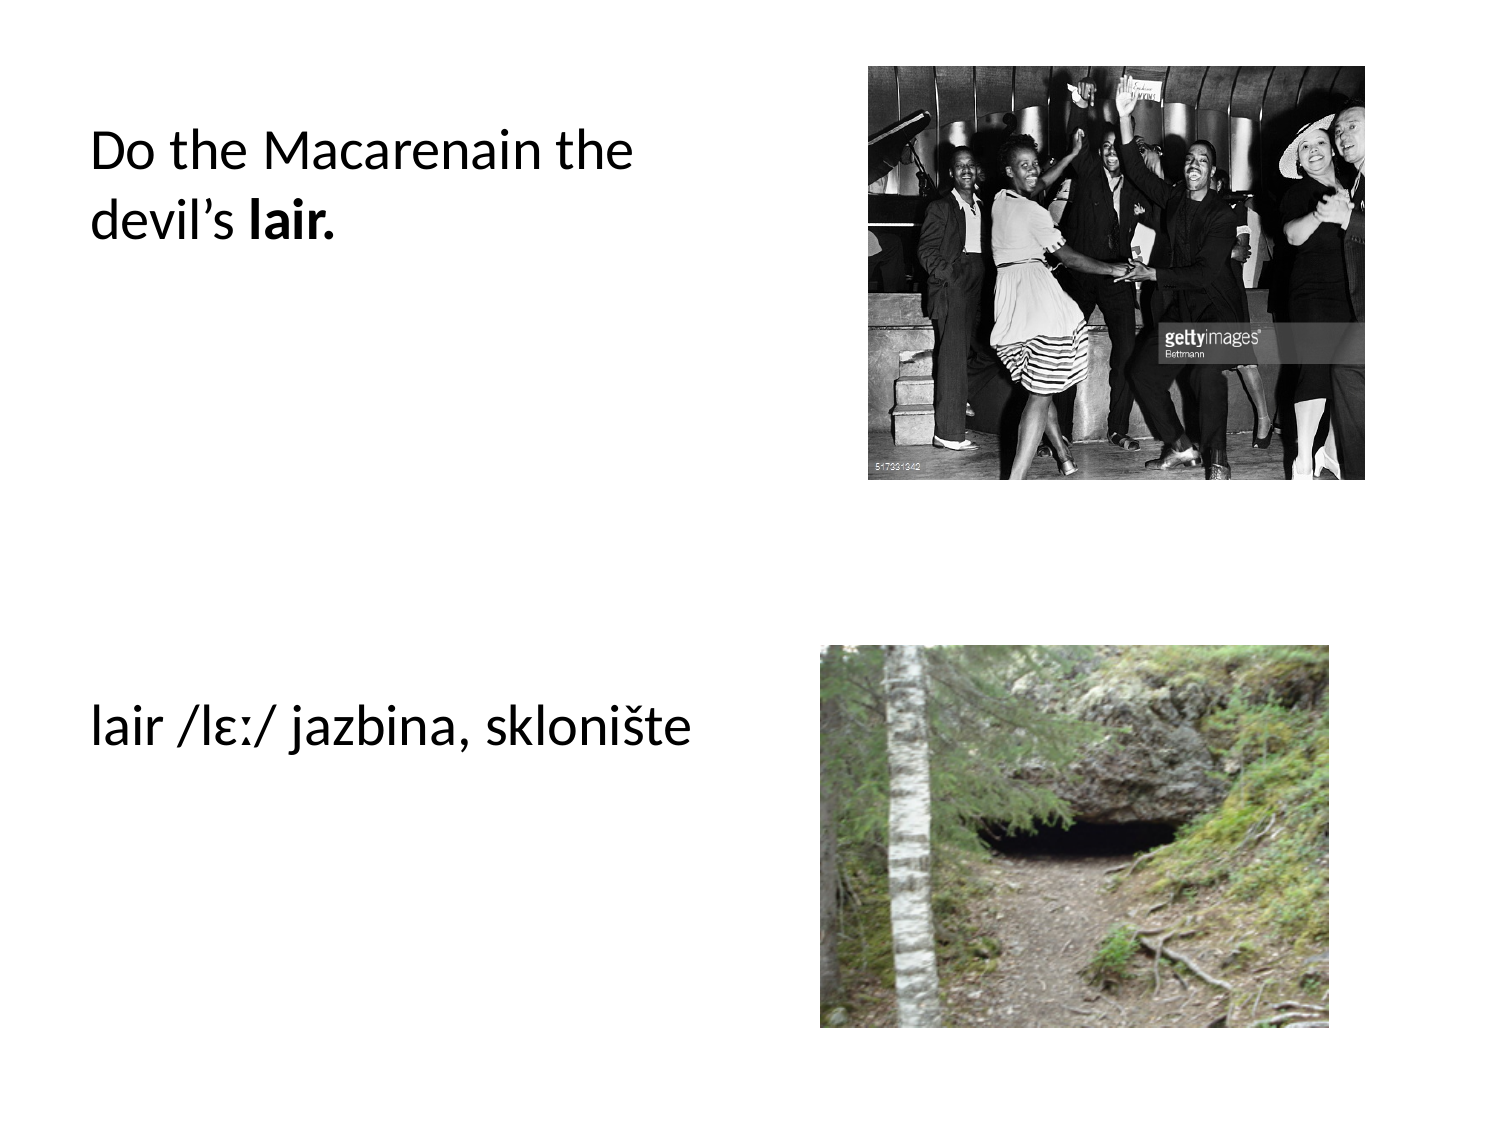

# Do the Macarenain the devil’s lair.
lair /lɛː/ jazbina, sklonište